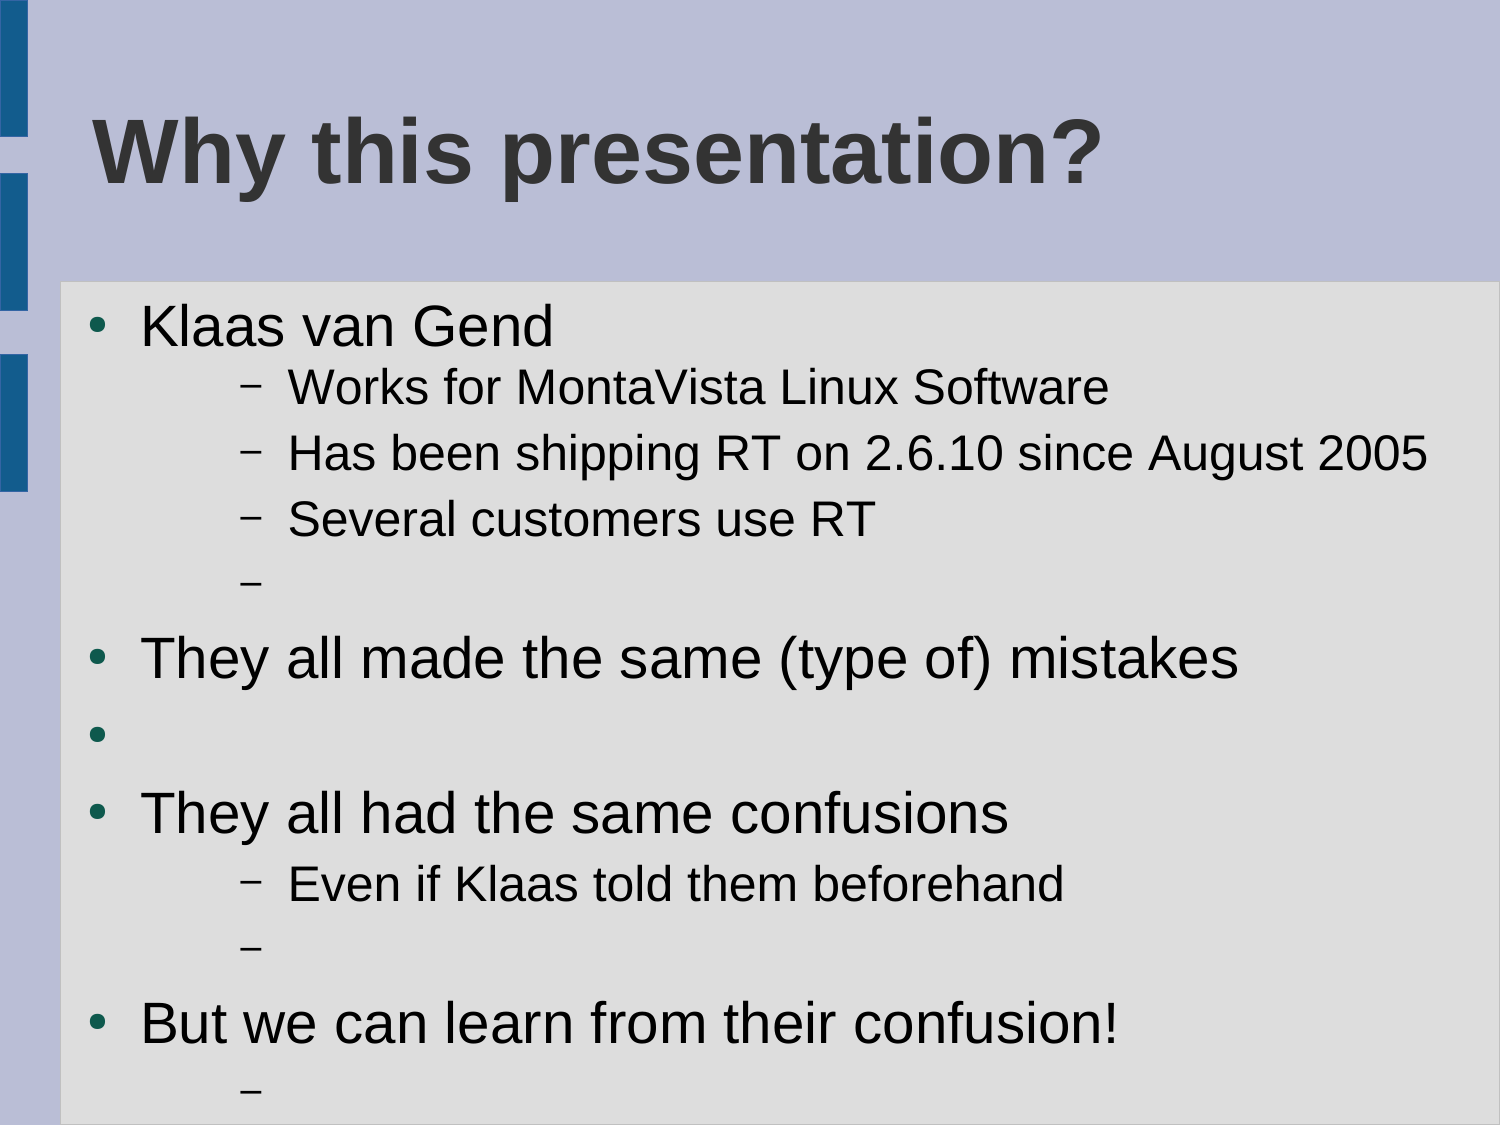

# Why this presentation?
Klaas van Gend
Works for MontaVista Linux Software
Has been shipping RT on 2.6.10 since August 2005
Several customers use RT
They all made the same (type of) mistakes
They all had the same confusions
Even if Klaas told them beforehand
But we can learn from their confusion!